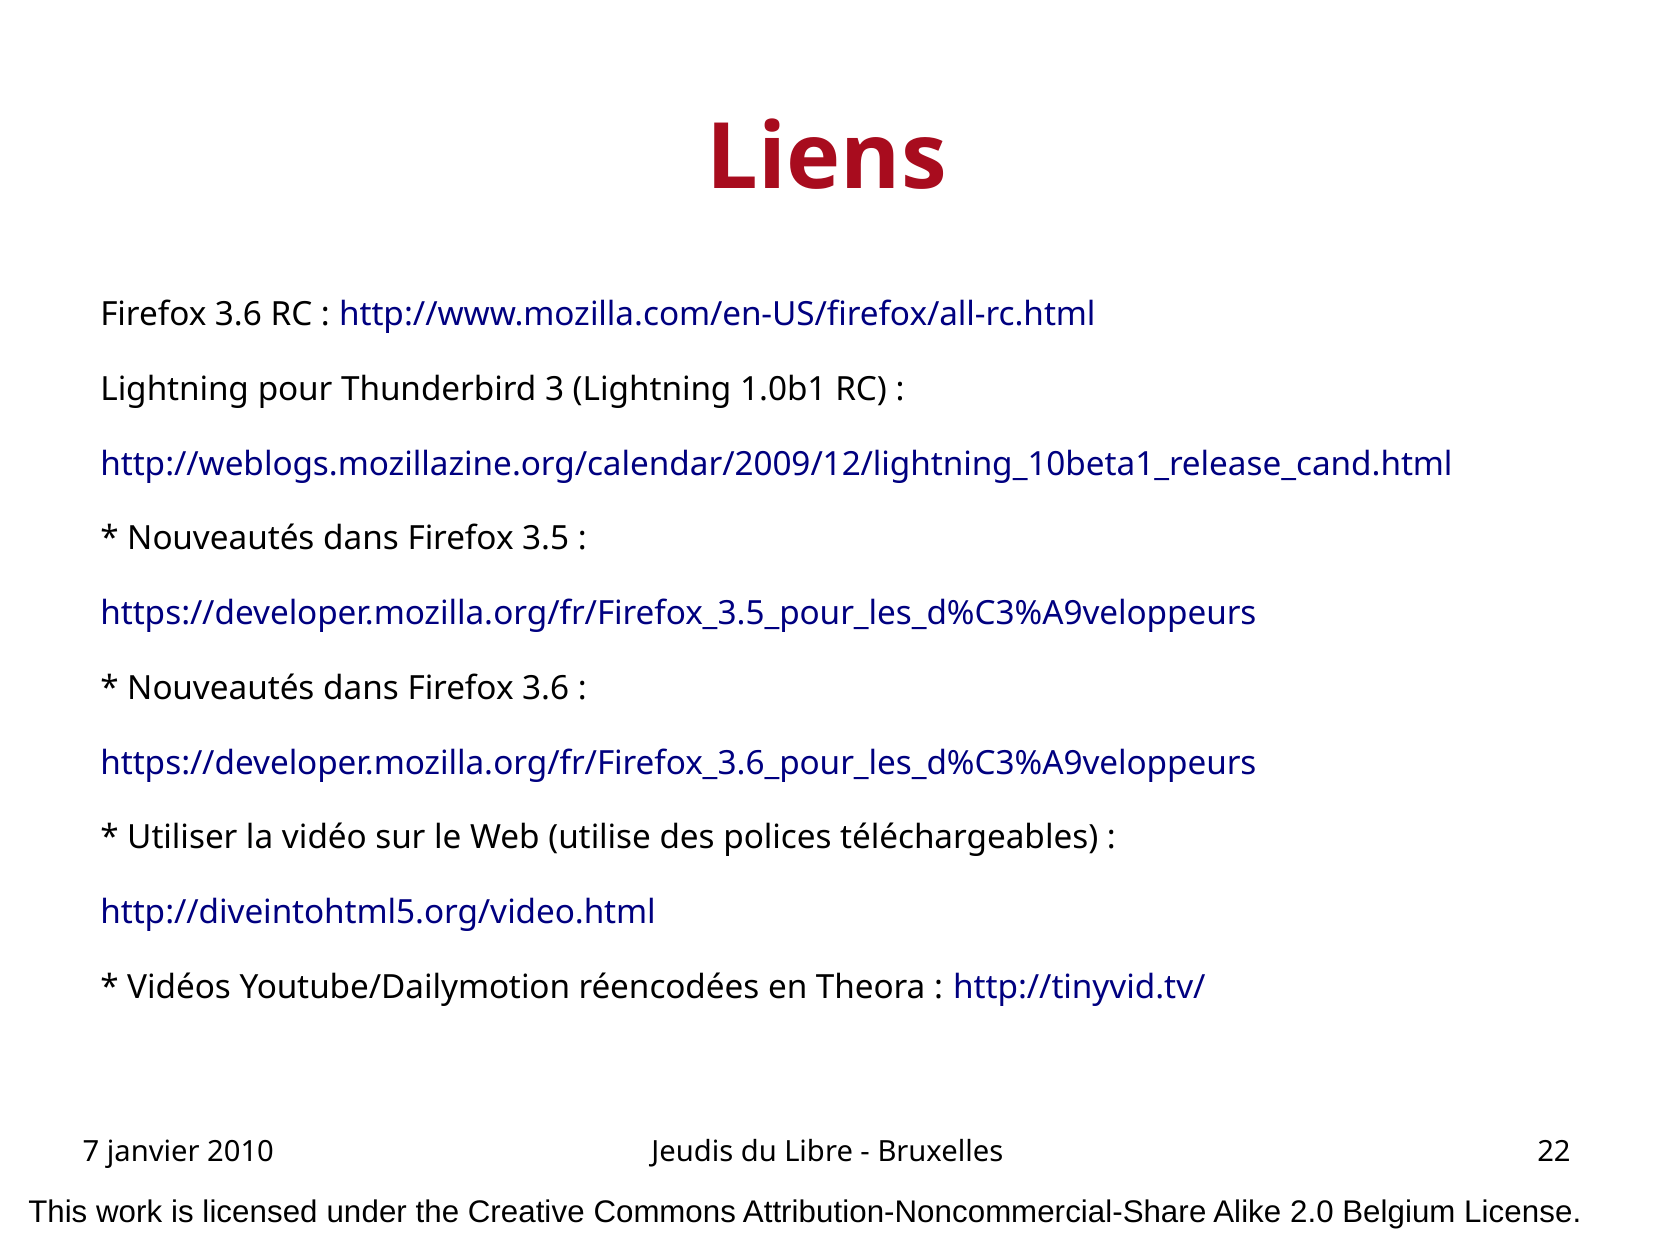

# Liens
Firefox 3.6 RC : http://www.mozilla.com/en-US/firefox/all-rc.html
Lightning pour Thunderbird 3 (Lightning 1.0b1 RC) :
http://weblogs.mozillazine.org/calendar/2009/12/lightning_10beta1_release_cand.html
* Nouveautés dans Firefox 3.5 :
https://developer.mozilla.org/fr/Firefox_3.5_pour_les_d%C3%A9veloppeurs
* Nouveautés dans Firefox 3.6 :
https://developer.mozilla.org/fr/Firefox_3.6_pour_les_d%C3%A9veloppeurs
* Utiliser la vidéo sur le Web (utilise des polices téléchargeables) :
http://diveintohtml5.org/video.html
* Vidéos Youtube/Dailymotion réencodées en Theora : http://tinyvid.tv/
7 janvier 2010
Jeudis du Libre - Bruxelles
22
This work is licensed under the Creative Commons Attribution-Noncommercial-Share Alike 2.0 Belgium License.